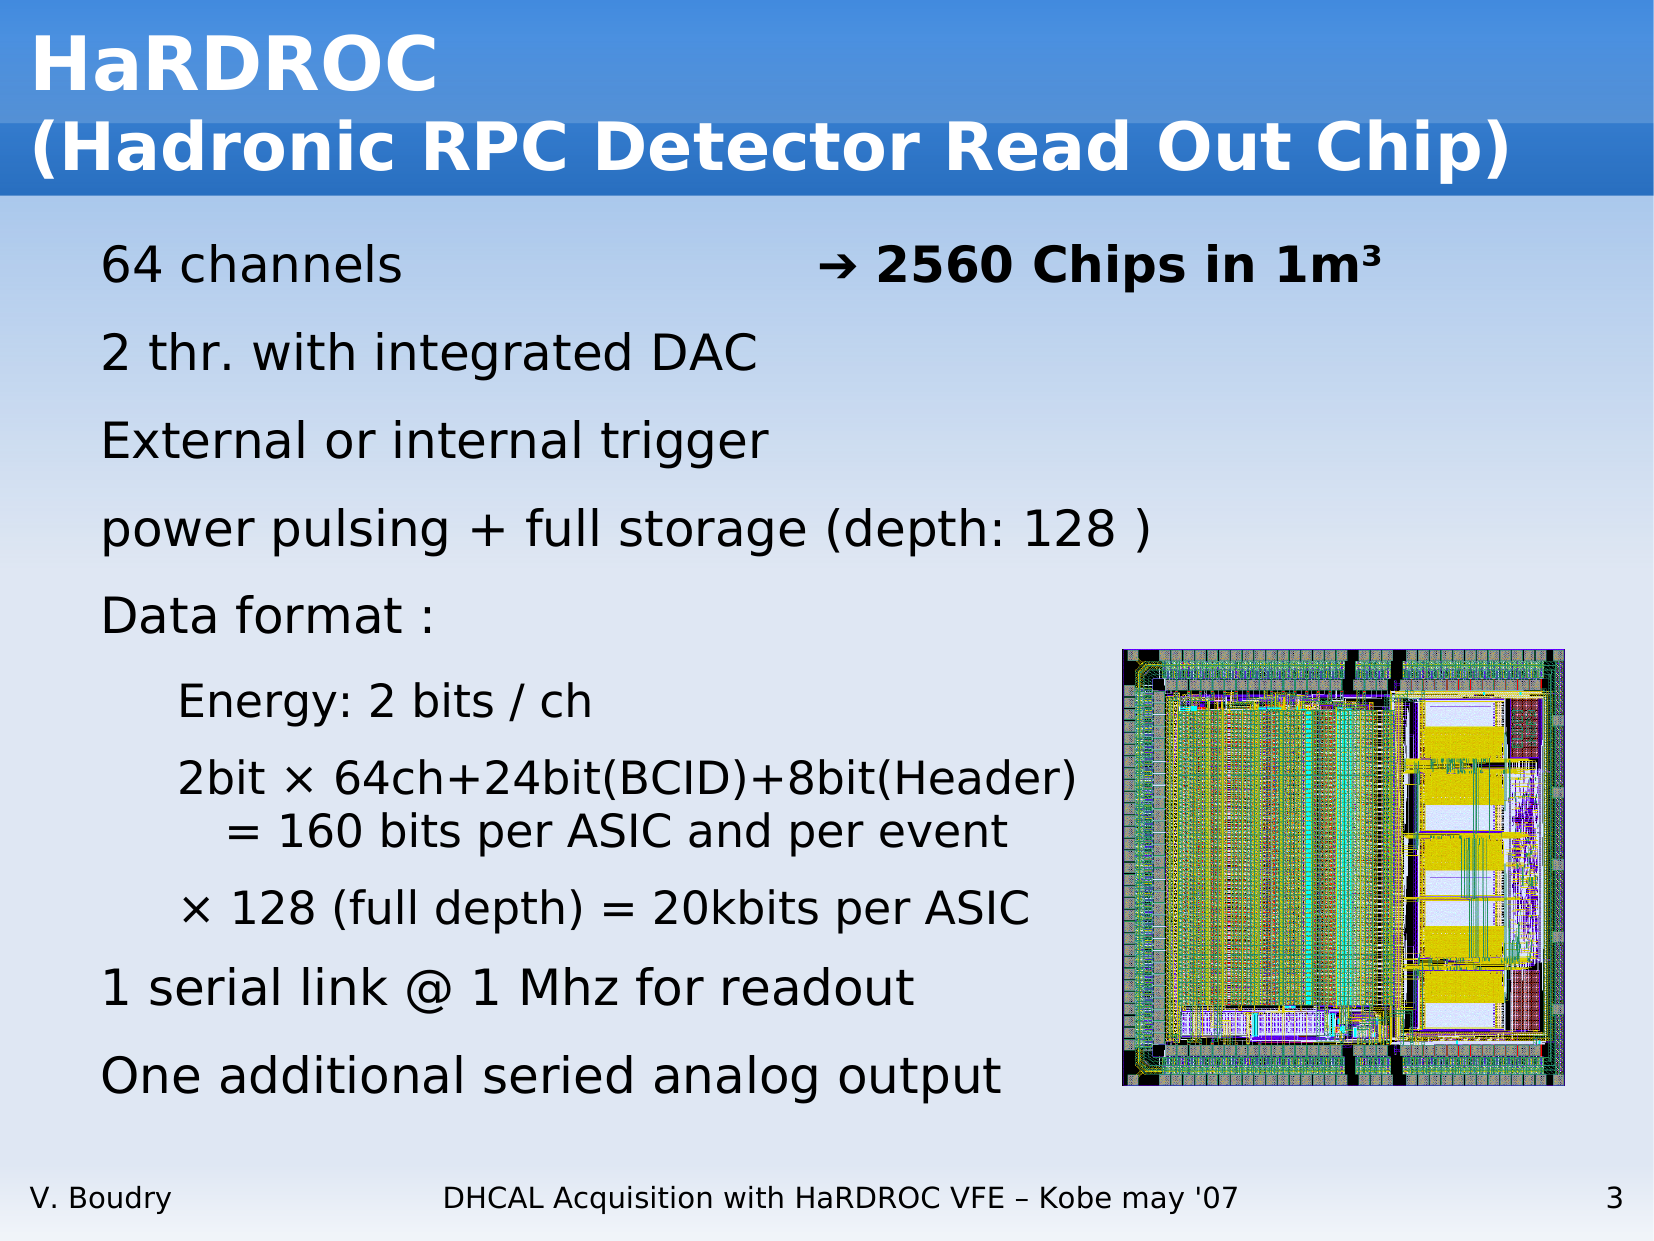

# HaRDROC (Hadronic RPC Detector Read Out Chip)
64 channels						➔ 2560 Chips in 1m³
2 thr. with integrated DAC
External or internal trigger
power pulsing + full storage (depth: 128 )
Data format :
Energy: 2 bits / ch
2bit × 64ch+24bit(BCID)+8bit(Header)
= 160 bits per ASIC and per event
× 128 (full depth) = 20kbits per ASIC
1 serial link @ 1 Mhz for readout
One additional seried analog output
DHCAL Acquisition with HaRDROC VFE – Kobe may '07
3